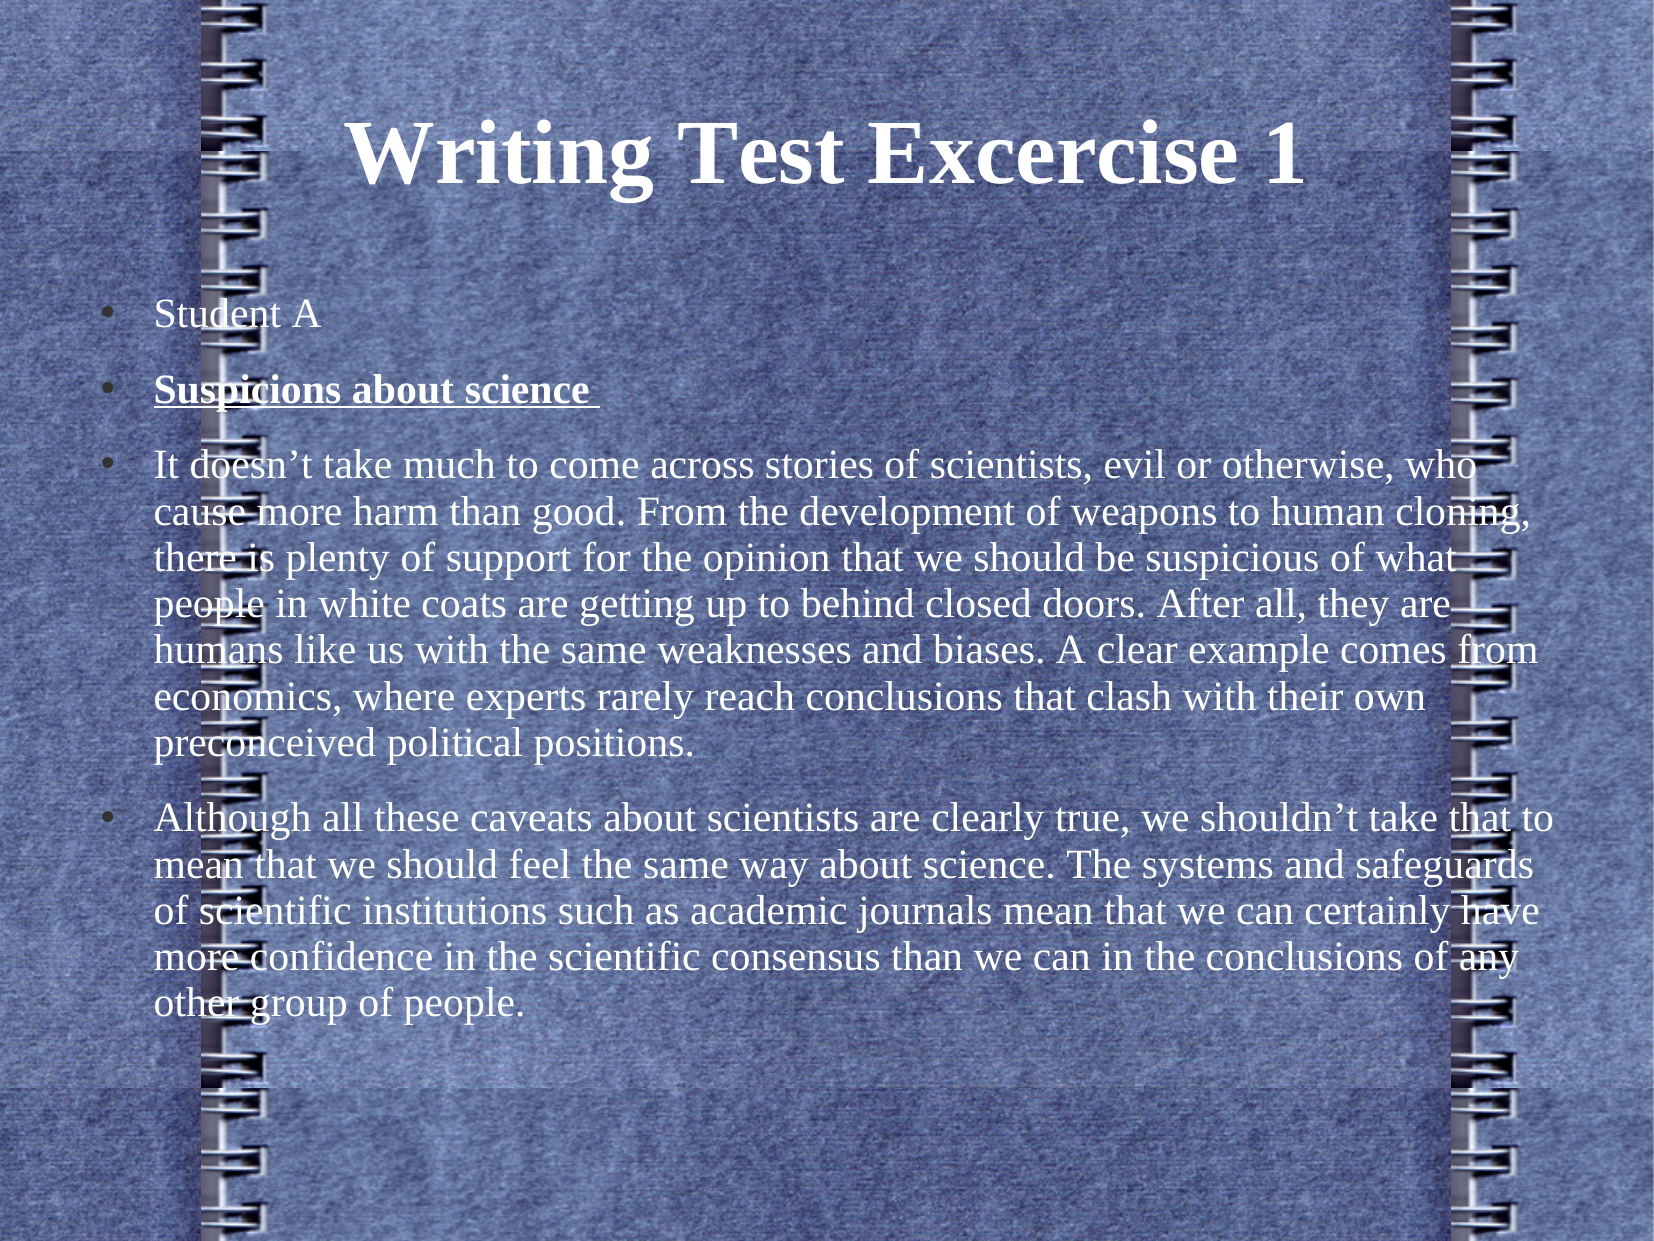

# Writing Test Excercise 1
Student A
Suspicions about science
It doesn’t take much to come across stories of scientists, evil or otherwise, who cause more harm than good. From the development of weapons to human cloning, there is plenty of support for the opinion that we should be suspicious of what people in white coats are getting up to behind closed doors. After all, they are humans like us with the same weaknesses and biases. A clear example comes from economics, where experts rarely reach conclusions that clash with their own preconceived political positions.
Although all these caveats about scientists are clearly true, we shouldn’t take that to mean that we should feel the same way about science. The systems and safeguards of scientific institutions such as academic journals mean that we can certainly have more confidence in the scientific consensus than we can in the conclusions of any other group of people.